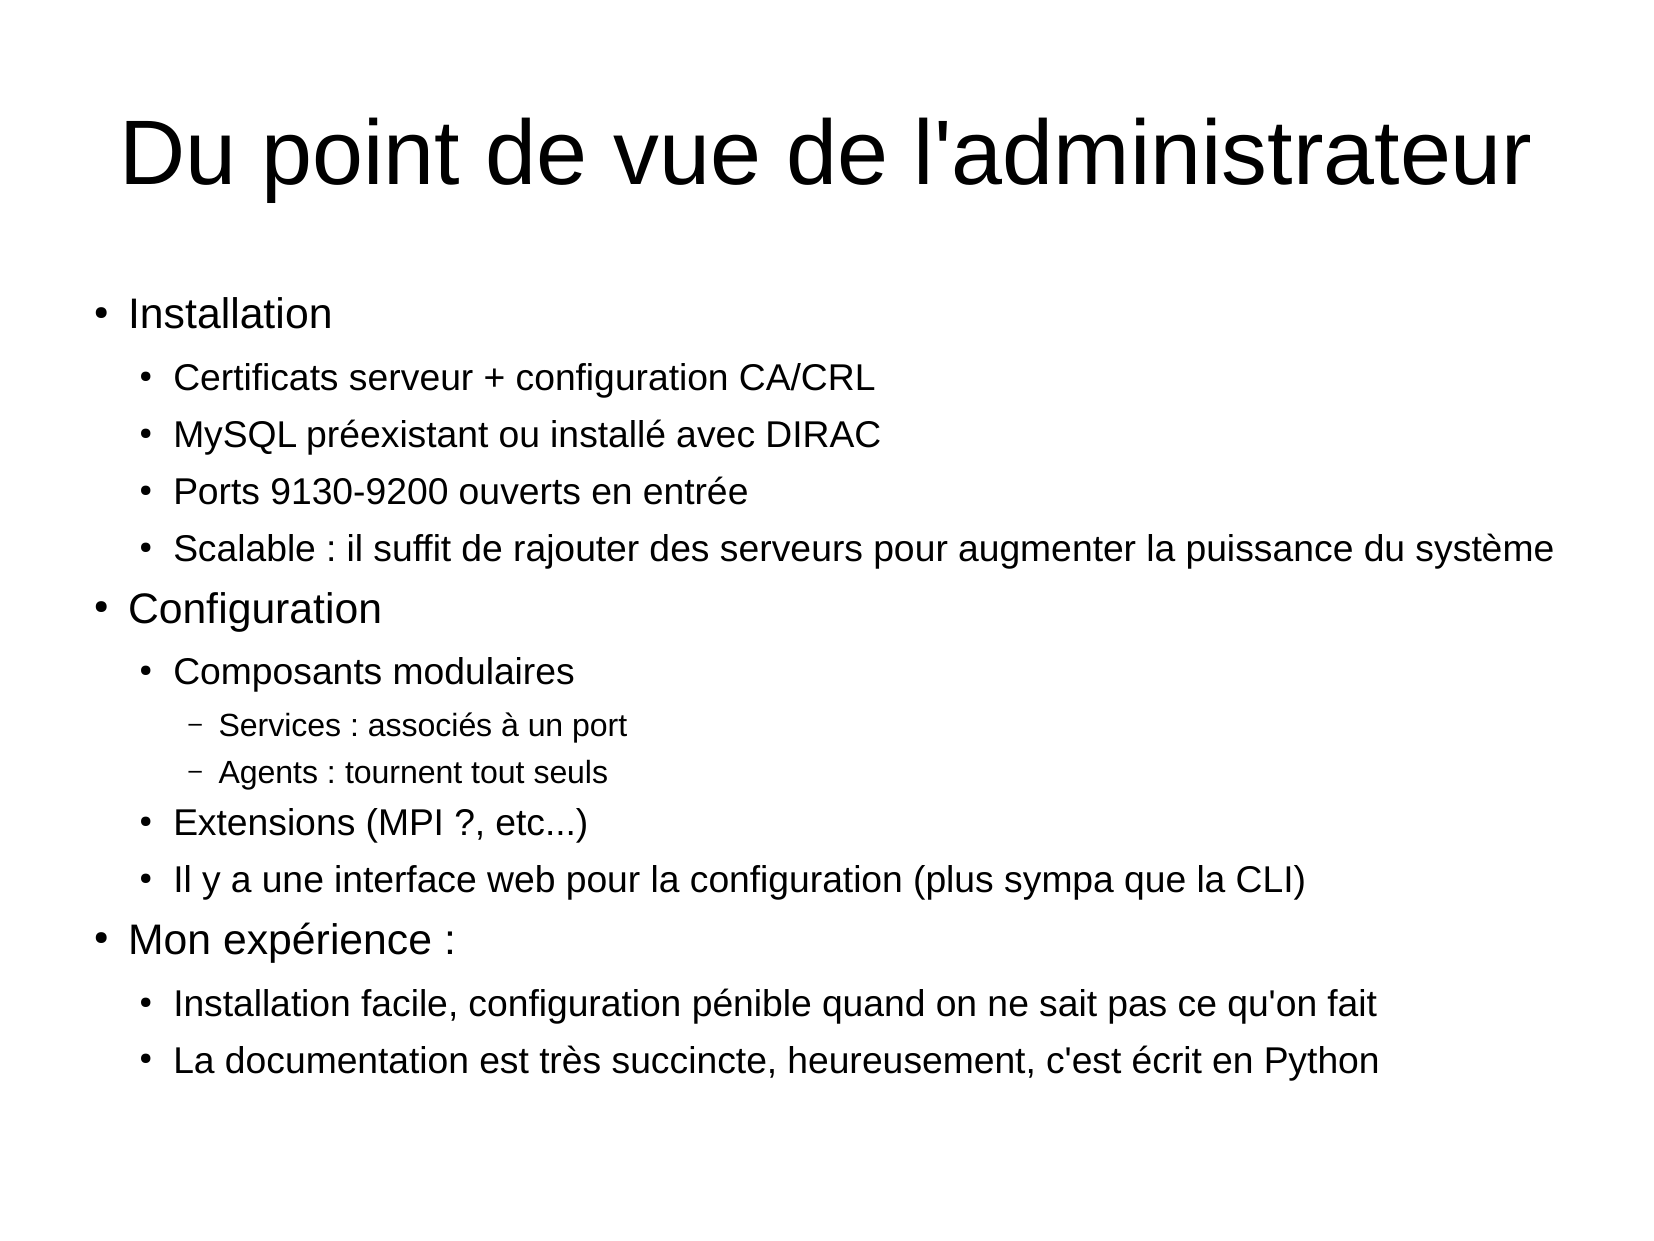

# Du point de vue de l'administrateur
Installation
Certificats serveur + configuration CA/CRL
MySQL préexistant ou installé avec DIRAC
Ports 9130-9200 ouverts en entrée
Scalable : il suffit de rajouter des serveurs pour augmenter la puissance du système
Configuration
Composants modulaires
Services : associés à un port
Agents : tournent tout seuls
Extensions (MPI ?, etc...)
Il y a une interface web pour la configuration (plus sympa que la CLI)
Mon expérience :
Installation facile, configuration pénible quand on ne sait pas ce qu'on fait
La documentation est très succincte, heureusement, c'est écrit en Python